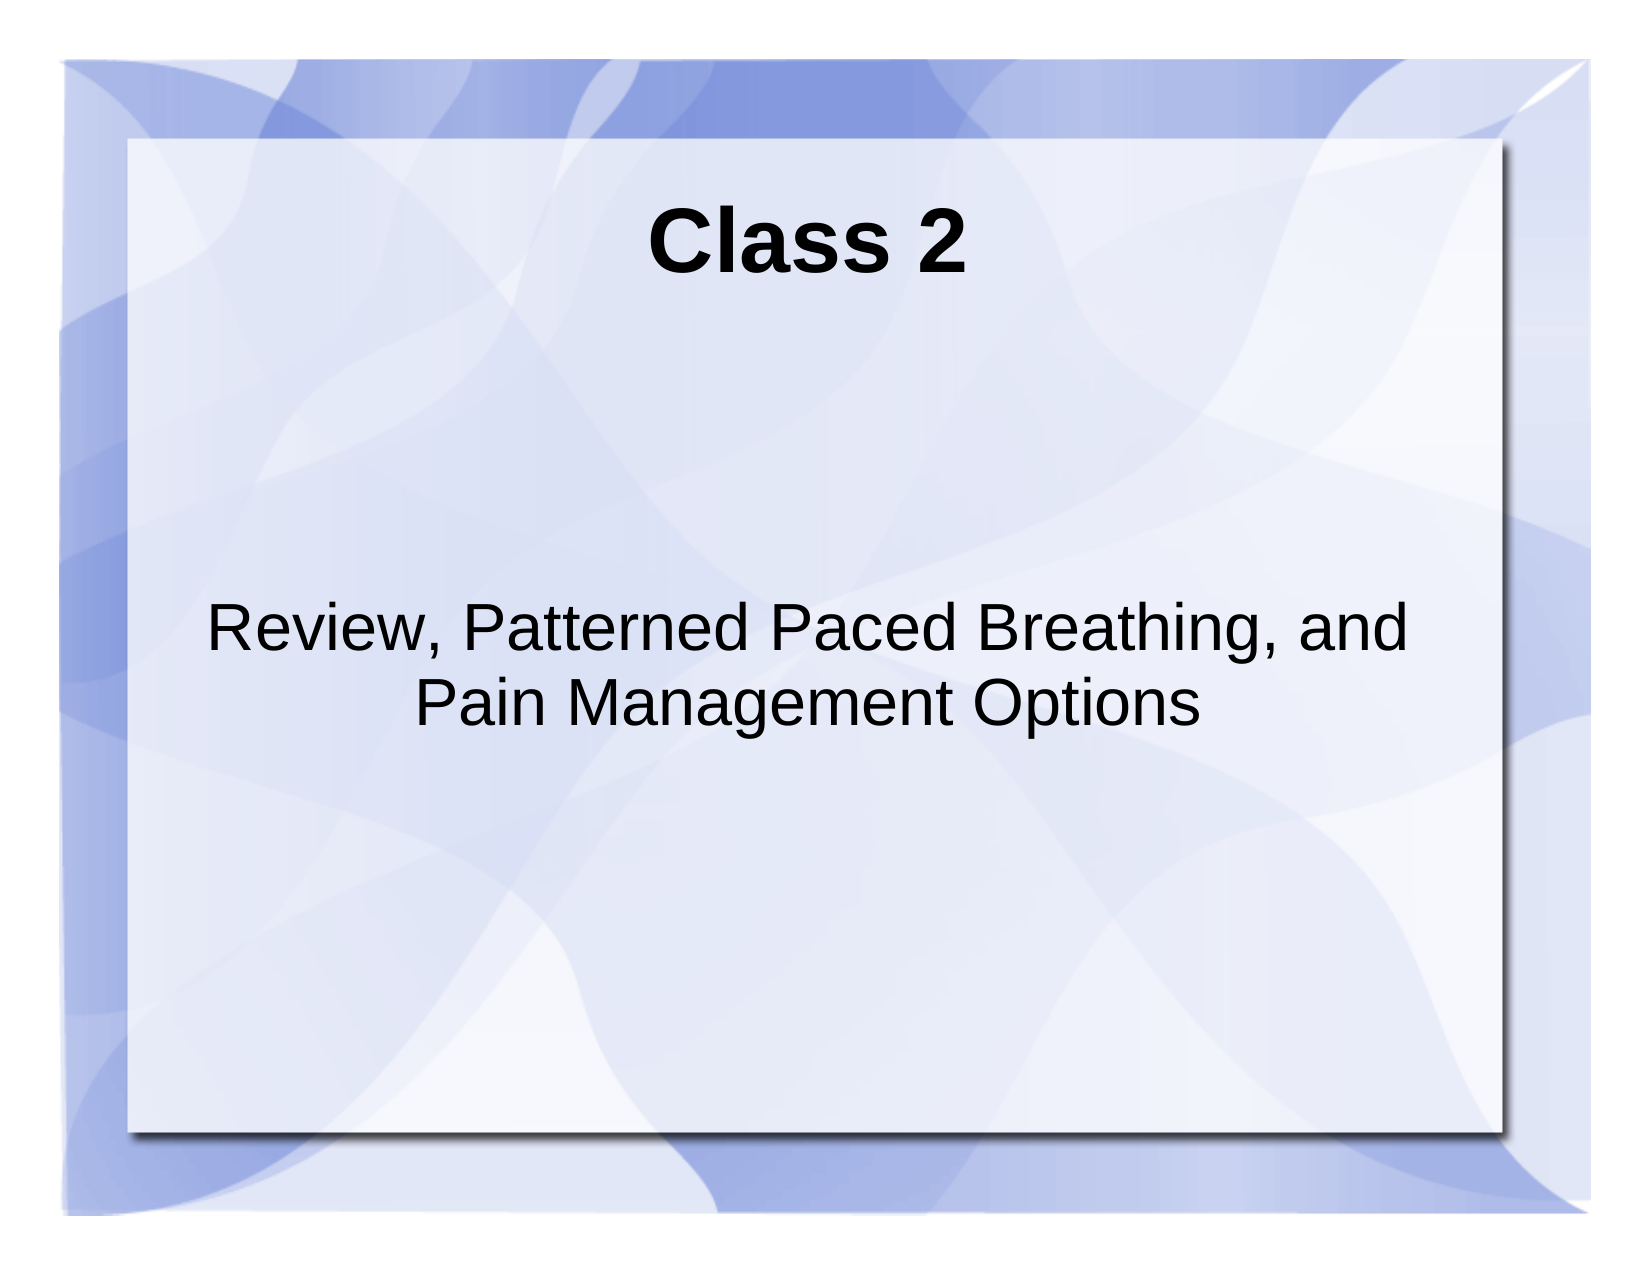

# Class 2
Review, Patterned Paced Breathing, and Pain Management Options